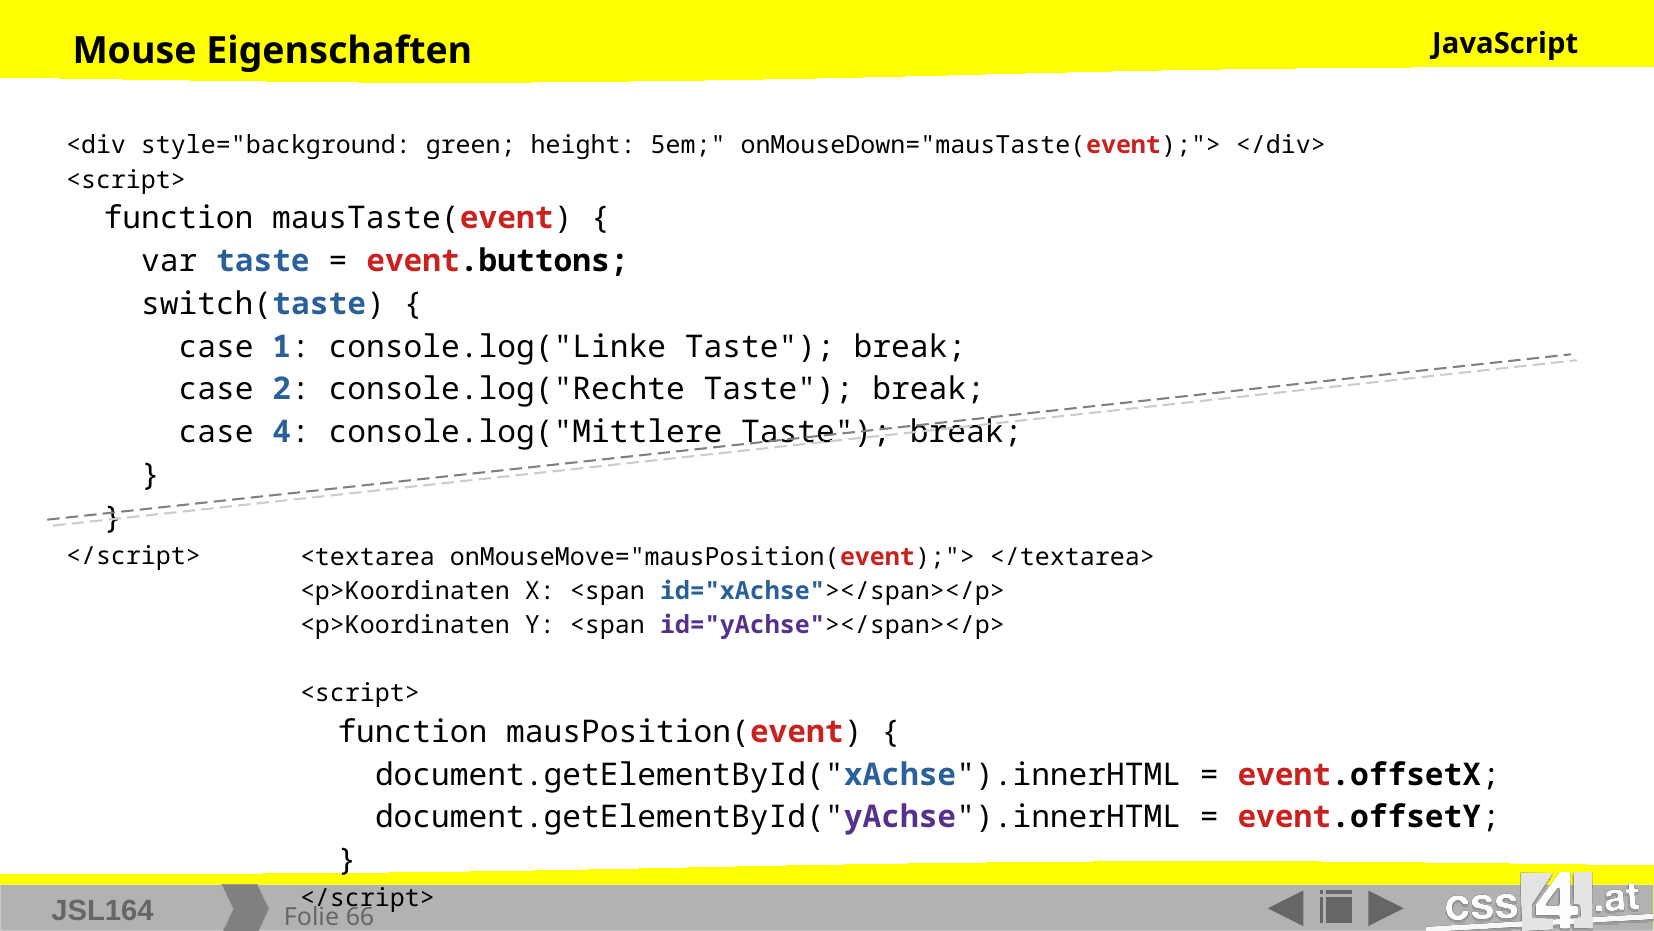

JavaScript
Mouse Eigenschaften
<div style="background: green; height: 5em;" onMouseDown="mausTaste(event);"> </div>
<script>
 function mausTaste(event) {
 var taste = event.buttons;
 switch(taste) {
 case 1: console.log("Linke Taste"); break;
 case 2: console.log("Rechte Taste"); break;
 case 4: console.log("Mittlere Taste"); break;
 }
 }
</script>
<textarea onMouseMove="mausPosition(event);"> </textarea>
<p>Koordinaten X: <span id="xAchse"></span></p>
<p>Koordinaten Y: <span id="yAchse"></span></p>
<script>
 function mausPosition(event) {
 document.getElementById("xAchse").innerHTML = event.offsetX;
 document.getElementById("yAchse").innerHTML = event.offsetY;
 }
</script>
JSL164
Folie